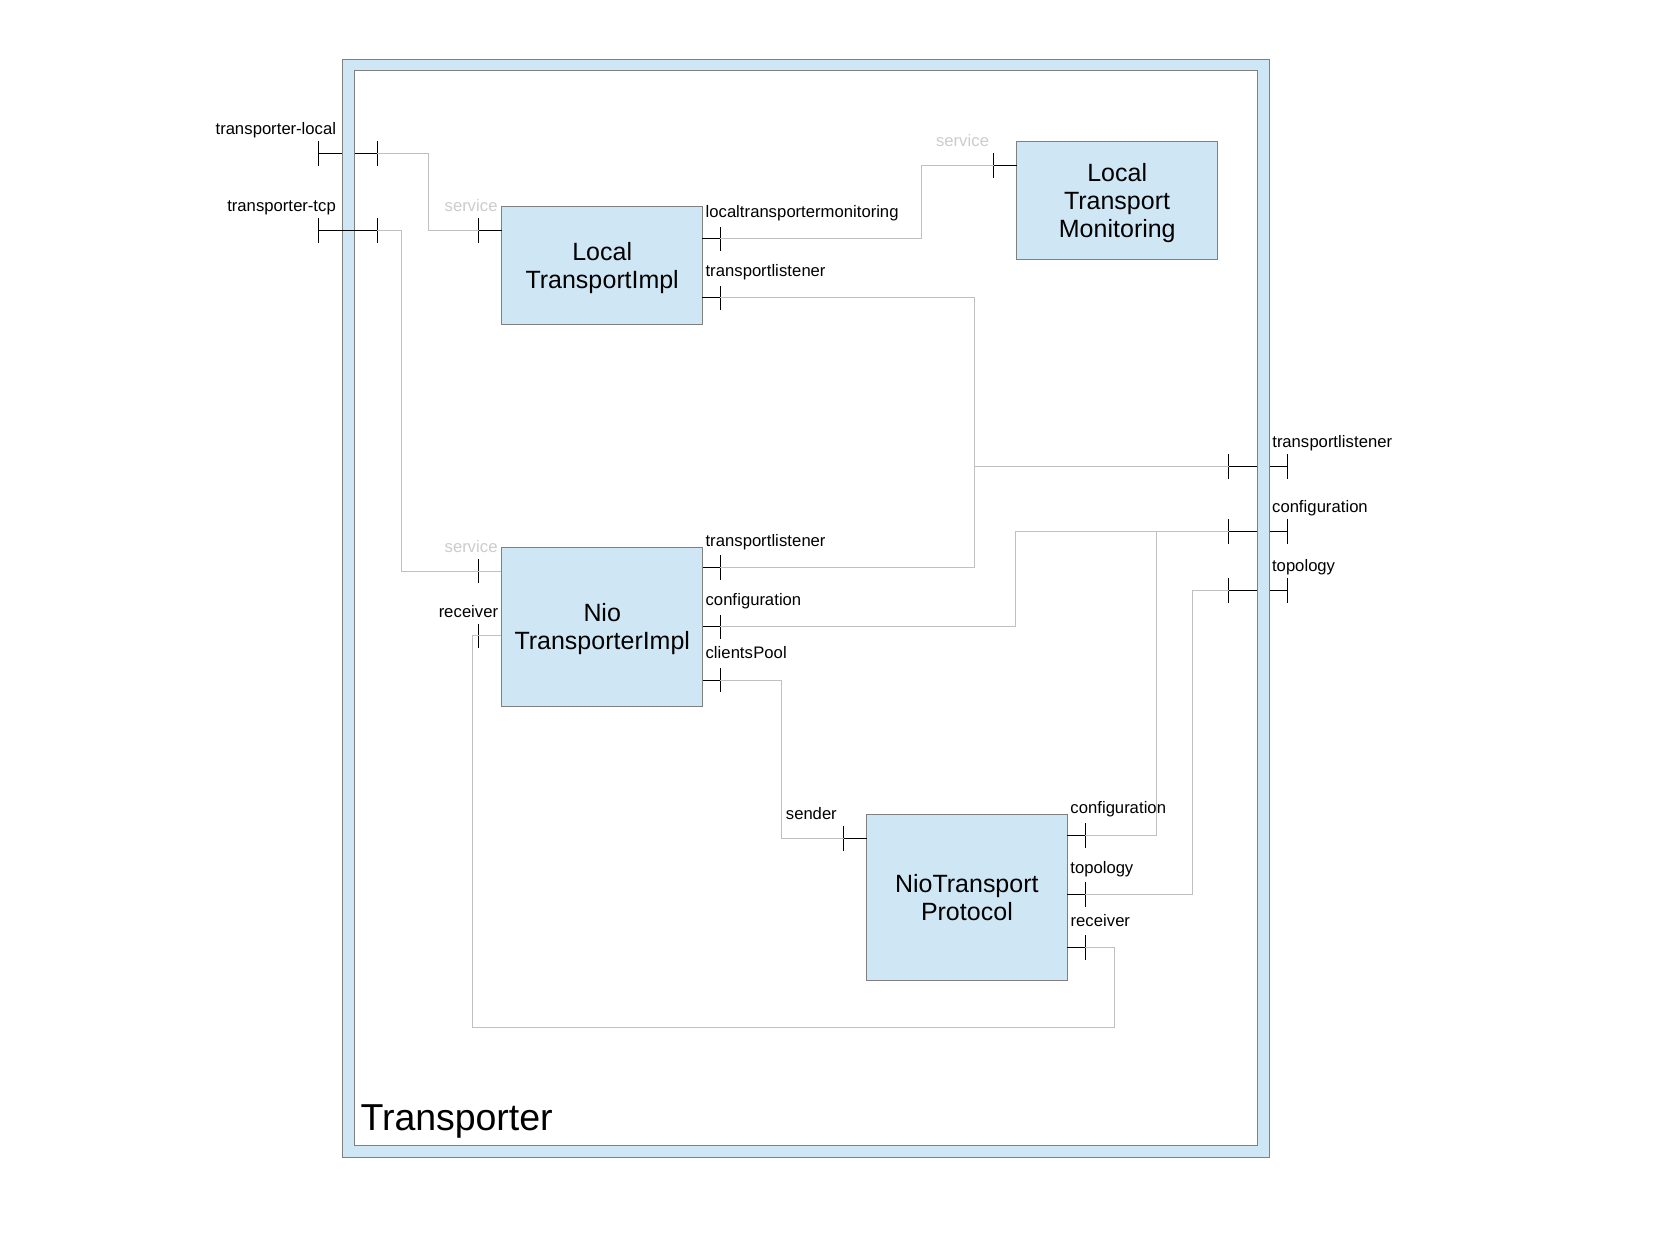

transporter-local
service
Local
Transport
Monitoring
transporter-tcp
service
localtransportermonitoring
Local
TransportImpl
transportlistener
transportlistener
configuration
transportlistener
service
Nio
TransporterImpl
topology
configuration
receiver
clientsPool
configuration
sender
NioTransport
Protocol
topology
receiver
Transporter